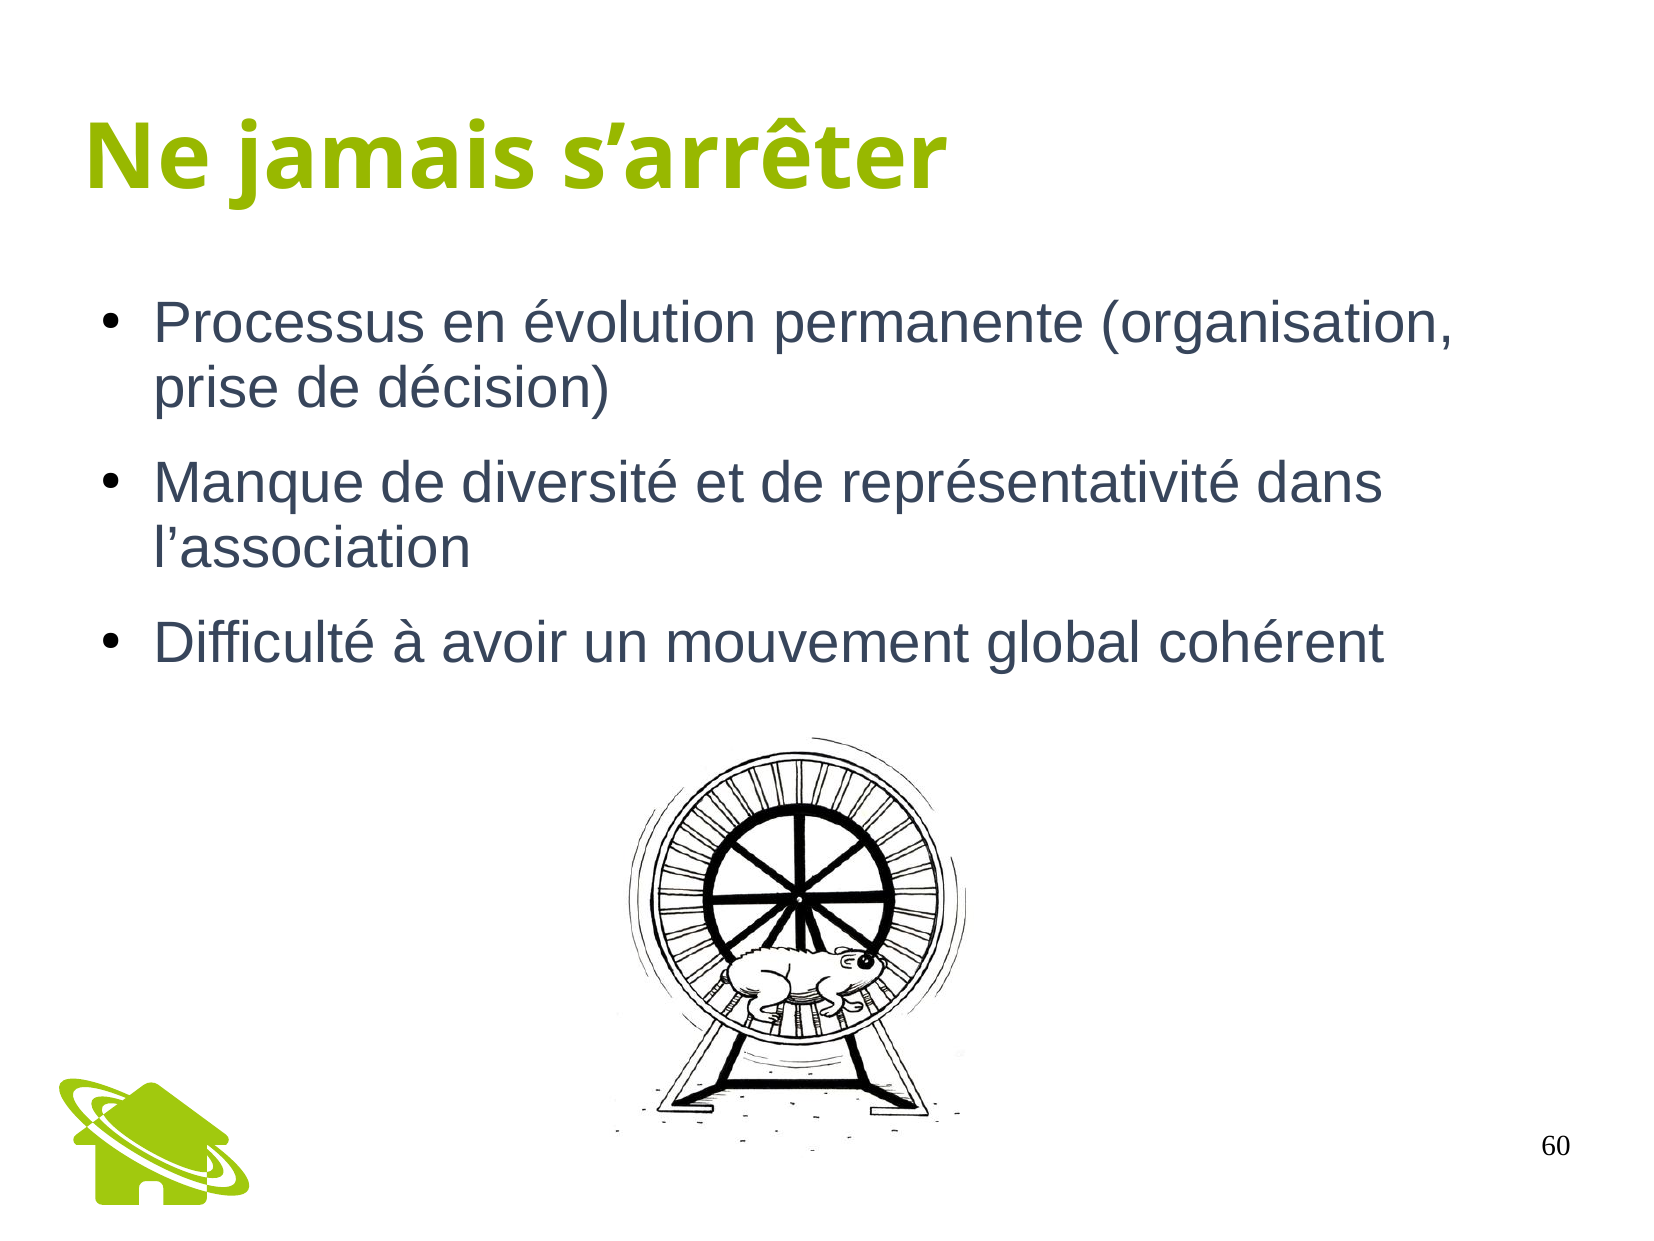

# Ne jamais s’arrêter
Processus en évolution permanente (organisation, prise de décision)
Manque de diversité et de représentativité dans l’association
Difficulté à avoir un mouvement global cohérent
60